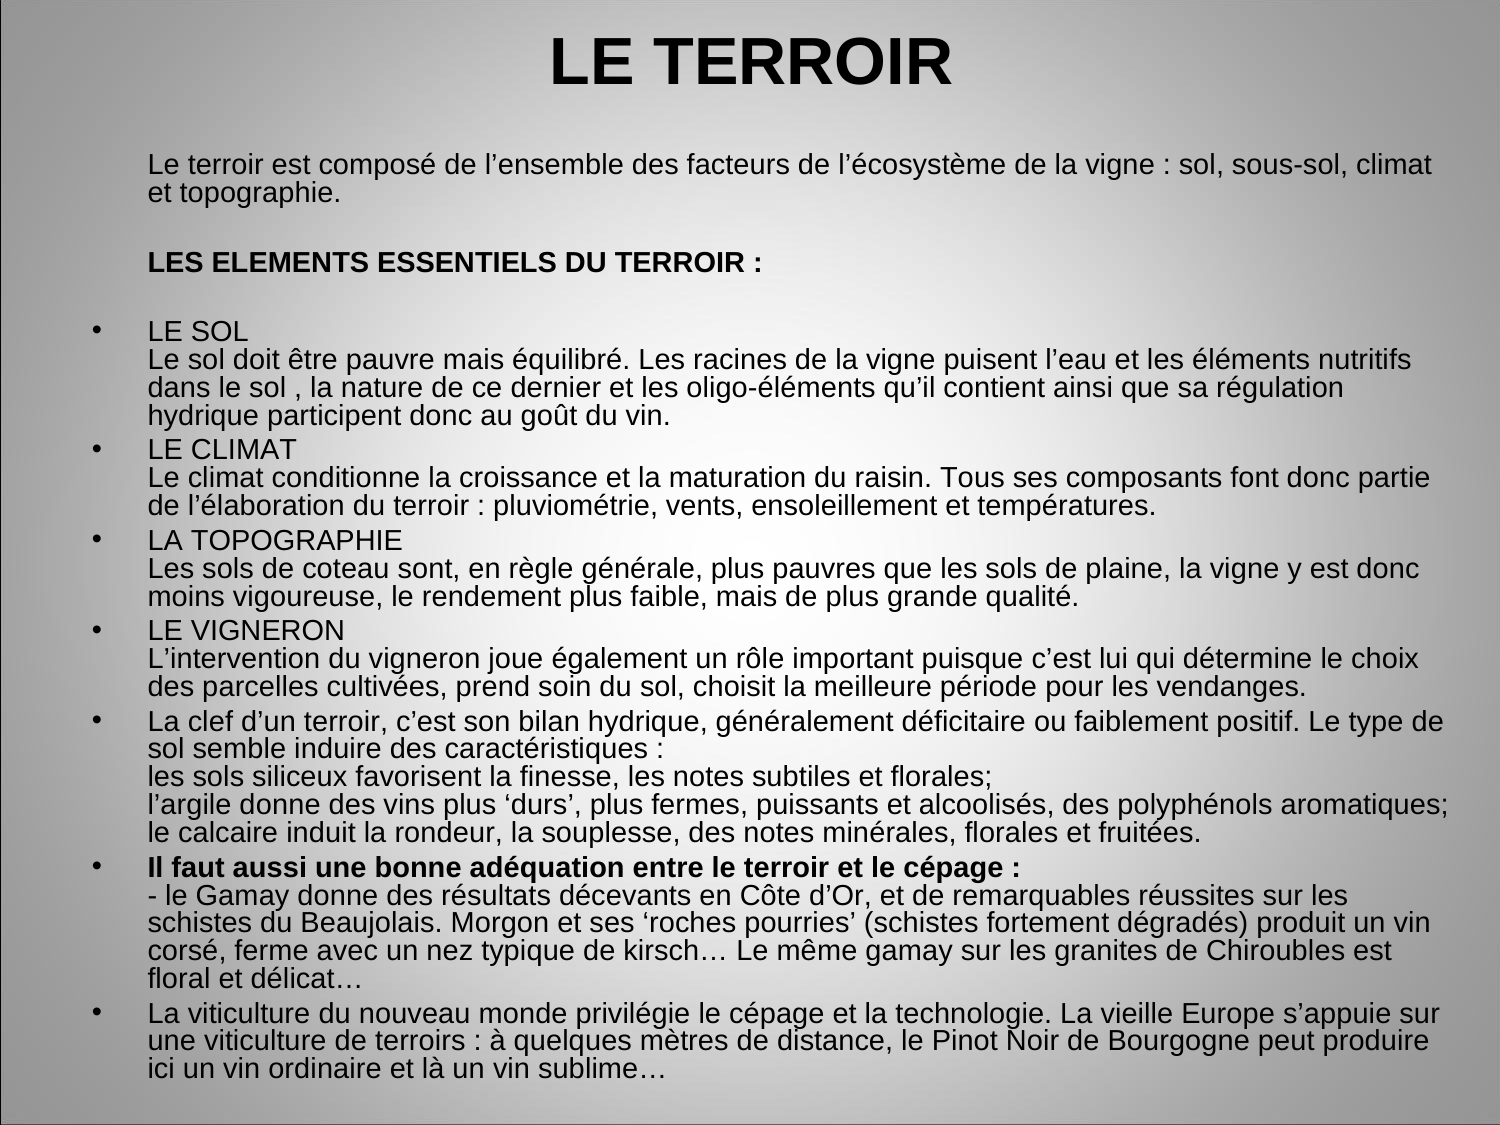

# LE TERROIR
	Le terroir est composé de l’ensemble des facteurs de l’écosystème de la vigne : sol, sous-sol, climat et topographie.
	LES ELEMENTS ESSENTIELS DU TERROIR :
LE SOL
Le sol doit être pauvre mais équilibré. Les racines de la vigne puisent l’eau et les éléments nutritifs dans le sol , la nature de ce dernier et les oligo-éléments qu’il contient ainsi que sa régulation hydrique participent donc au goût du vin.
LE CLIMAT
Le climat conditionne la croissance et la maturation du raisin. Tous ses composants font donc partie de l’élaboration du terroir : pluviométrie, vents, ensoleillement et températures.
LA TOPOGRAPHIE
Les sols de coteau sont, en règle générale, plus pauvres que les sols de plaine, la vigne y est donc moins vigoureuse, le rendement plus faible, mais de plus grande qualité.
LE VIGNERON
L’intervention du vigneron joue également un rôle important puisque c’est lui qui détermine le choix des parcelles cultivées, prend soin du sol, choisit la meilleure période pour les vendanges.
La clef d’un terroir, c’est son bilan hydrique, généralement déficitaire ou faiblement positif. Le type de sol semble induire des caractéristiques :
les sols siliceux favorisent la finesse, les notes subtiles et florales;
l’argile donne des vins plus ‘durs’, plus fermes, puissants et alcoolisés, des polyphénols aromatiques;
le calcaire induit la rondeur, la souplesse, des notes minérales, florales et fruitées.
Il faut aussi une bonne adéquation entre le terroir et le cépage :
- le Gamay donne des résultats décevants en Côte d’Or, et de remarquables réussites sur les schistes du Beaujolais. Morgon et ses ‘roches pourries’ (schistes fortement dégradés) produit un vin corsé, ferme avec un nez typique de kirsch… Le même gamay sur les granites de Chiroubles est floral et délicat…
La viticulture du nouveau monde privilégie le cépage et la technologie. La vieille Europe s’appuie sur une viticulture de terroirs : à quelques mètres de distance, le Pinot Noir de Bourgogne peut produire ici un vin ordinaire et là un vin sublime…